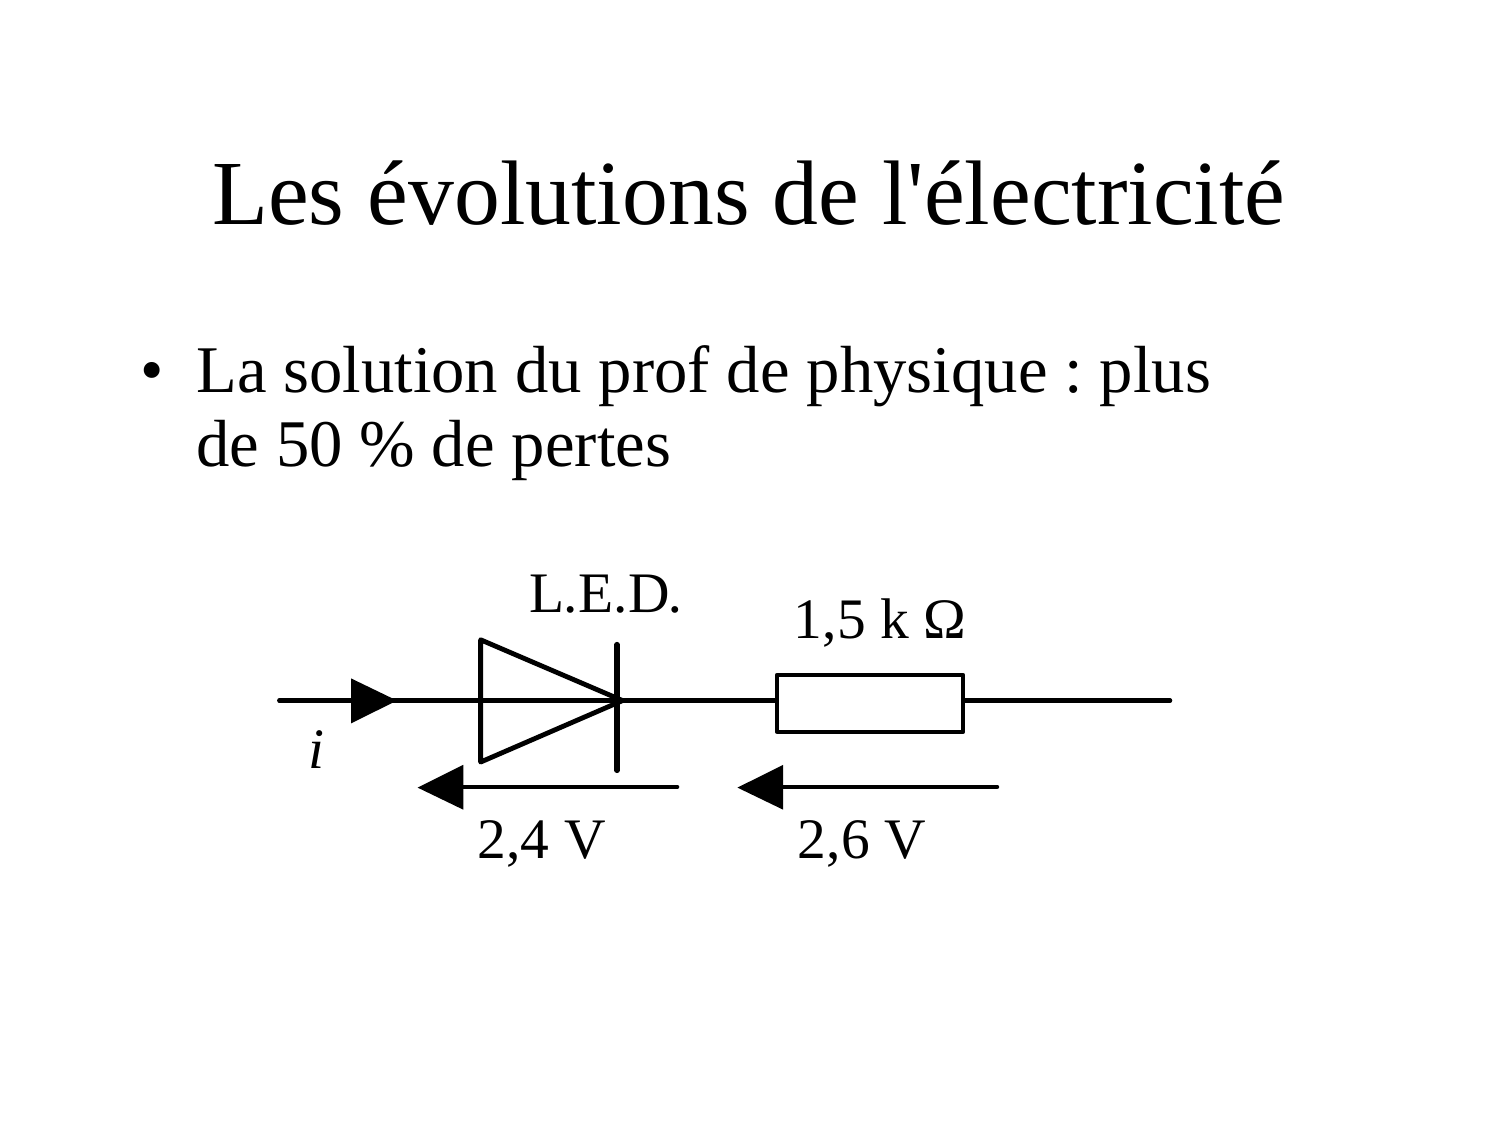

# Les évolutions de l'électricité
La solution du prof de physique : plus de 50 % de pertes